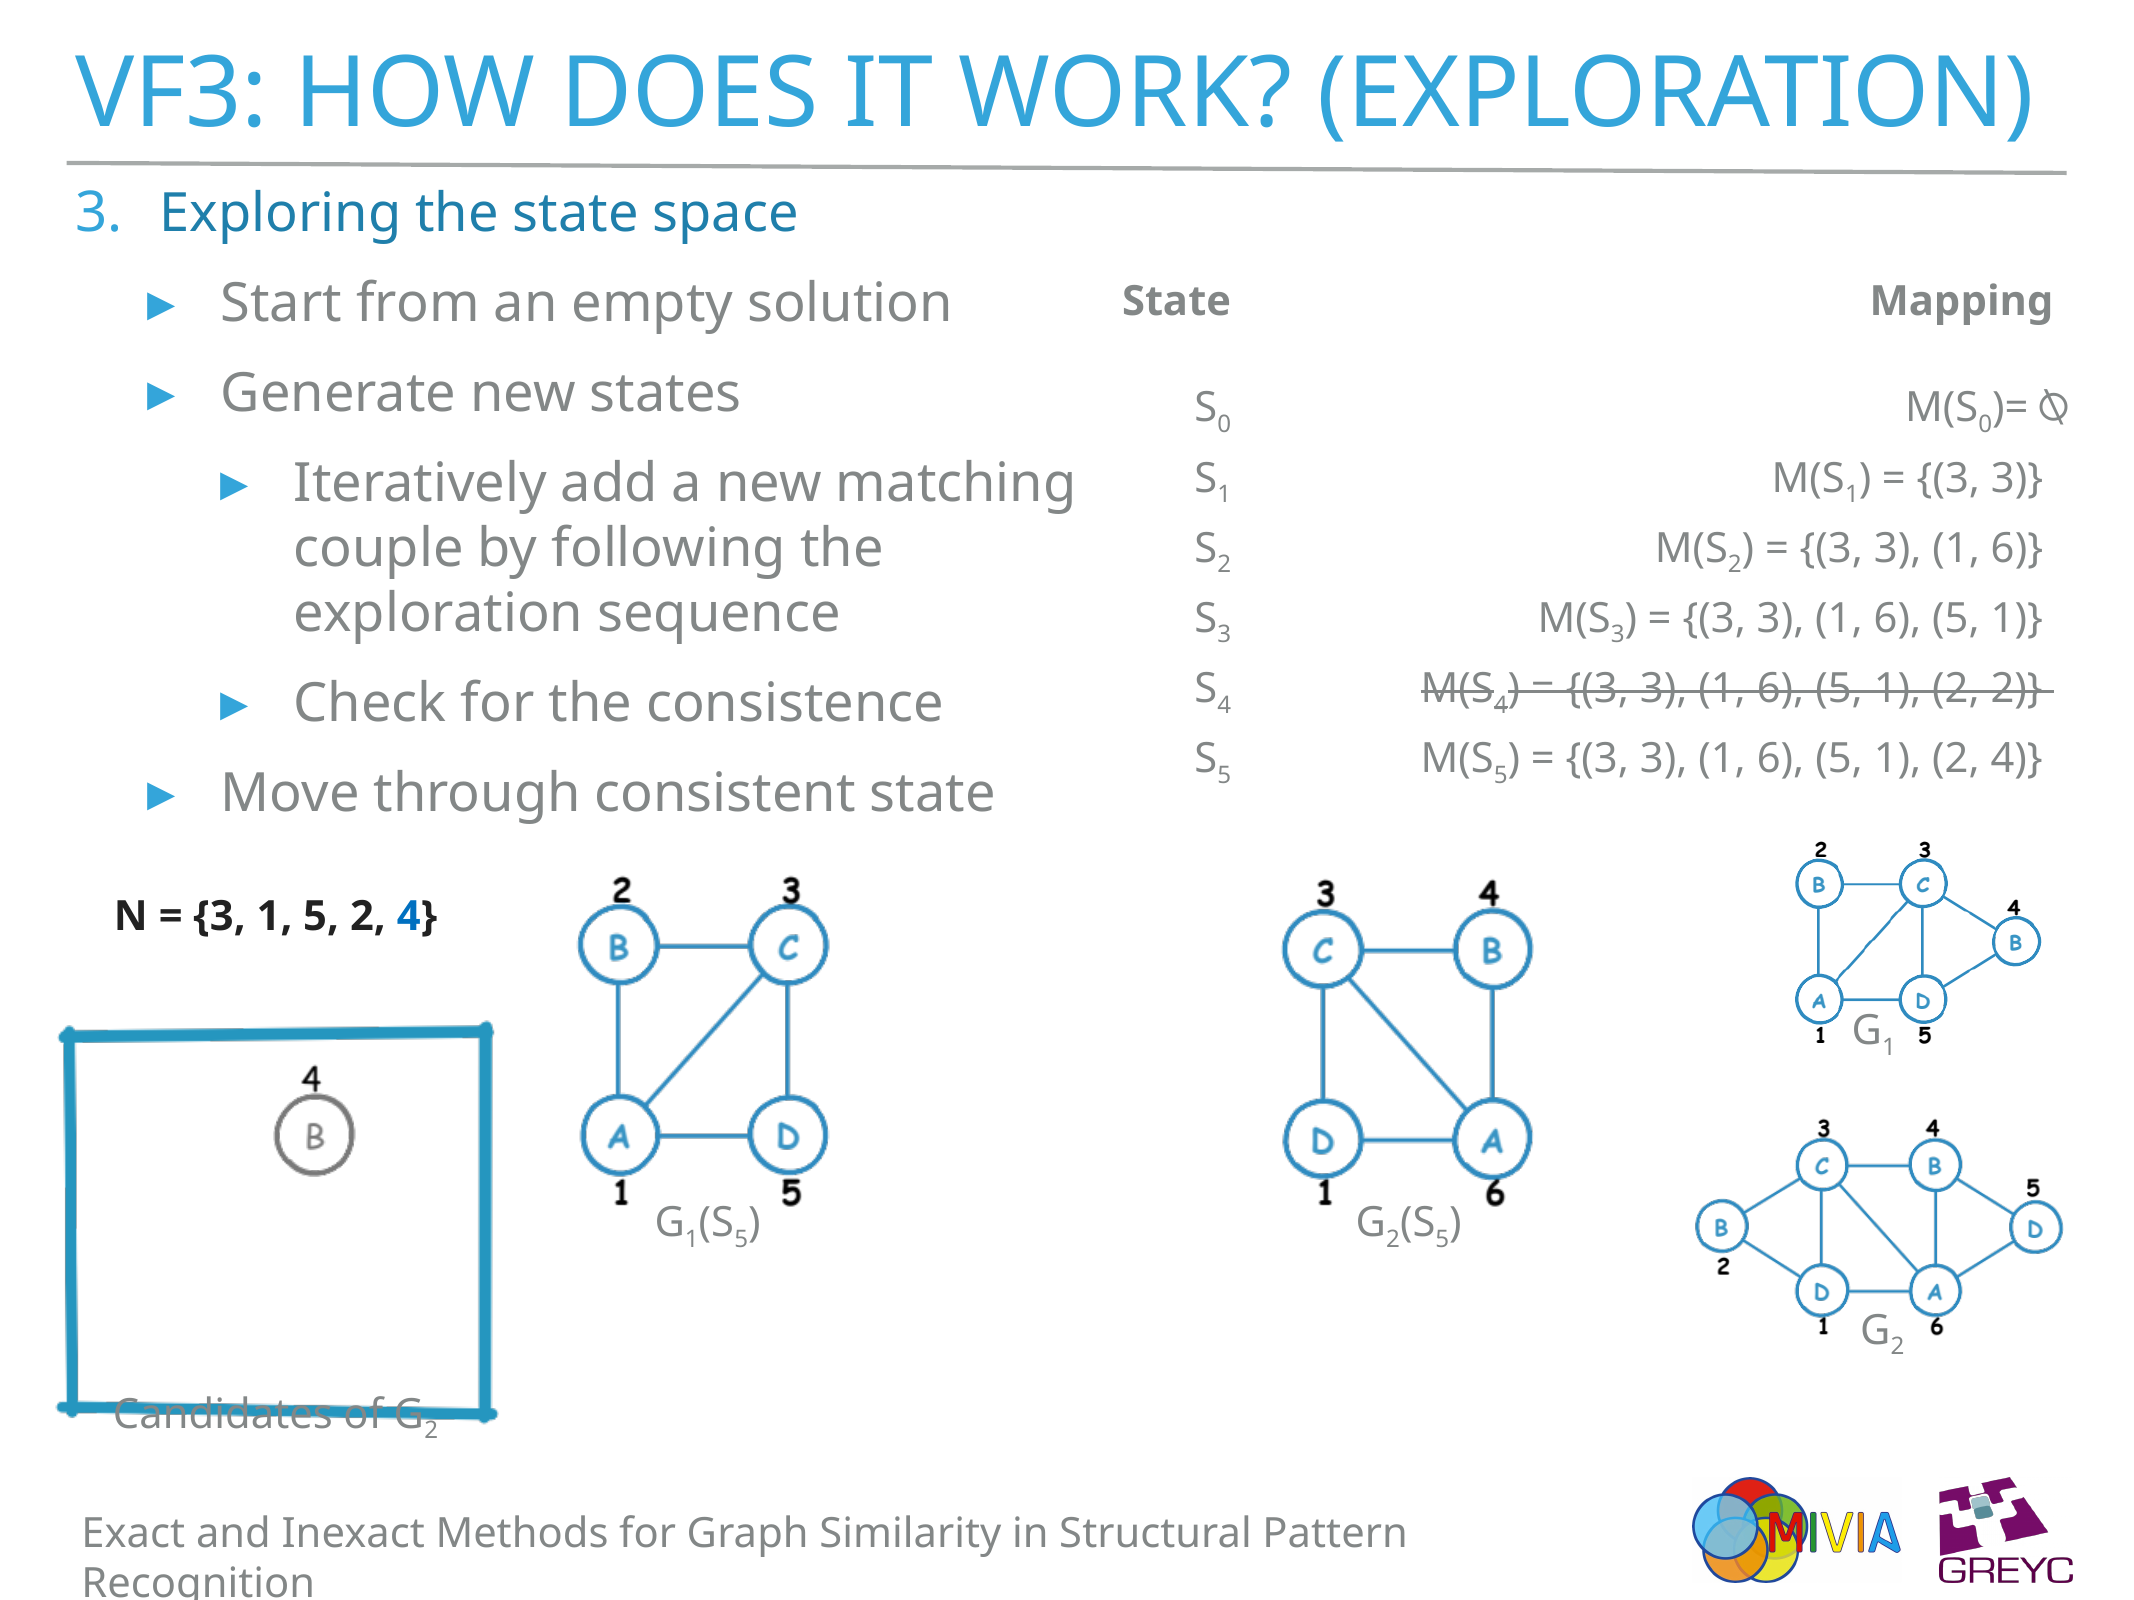

# VF3: HoW DOES IT WORK? (EXPLORATION)
Exploring the state space
Start from an empty solution
Generate new states
Iteratively add a new matching couple by following the exploration sequence
Check for the consistence
Move through consistent state
| State | Mapping |
| --- | --- |
| S0 | M(S0)=⍉ |
| S1 | M(S1) = {(3, 3)} |
| S2 | M(S2) = {(3, 3), (1, 6)} |
| S3 | M(S3) = {(3, 3), (1, 6), (5, 1)} |
| S4 | M(S4) = {(3, 3), (1, 6), (5, 1), (2, 2)} |
| S5 | M(S5) = {(3, 3), (1, 6), (5, 1), (2, 4)} |
| | |
N = {3, 1, 5, 2, 4}
G1
G1(S5)
G2(S5)
G2
Candidates of G2